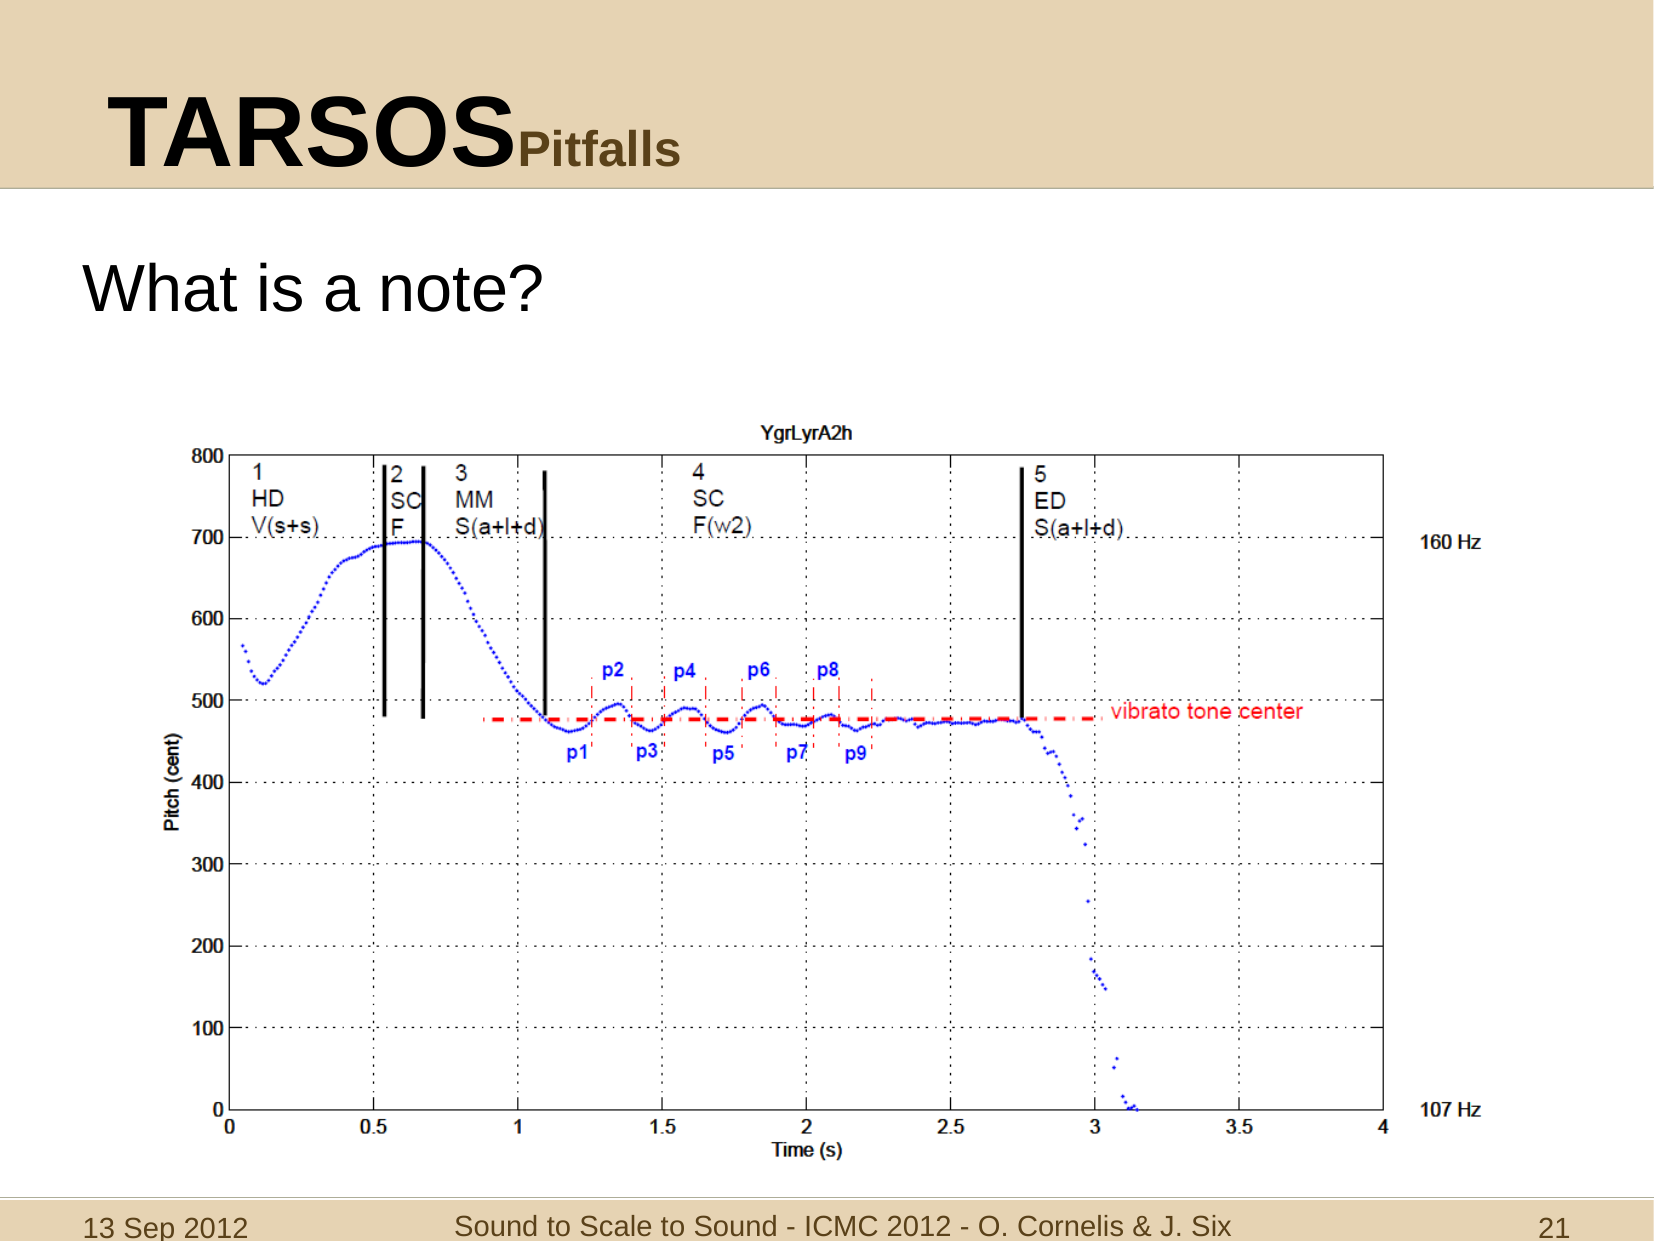

# TARSOSPitfalls
What is a note?
Sound to Scale to Sound - ICMC 2012 - O. Cornelis & J. Six
13 Sep 2012
21